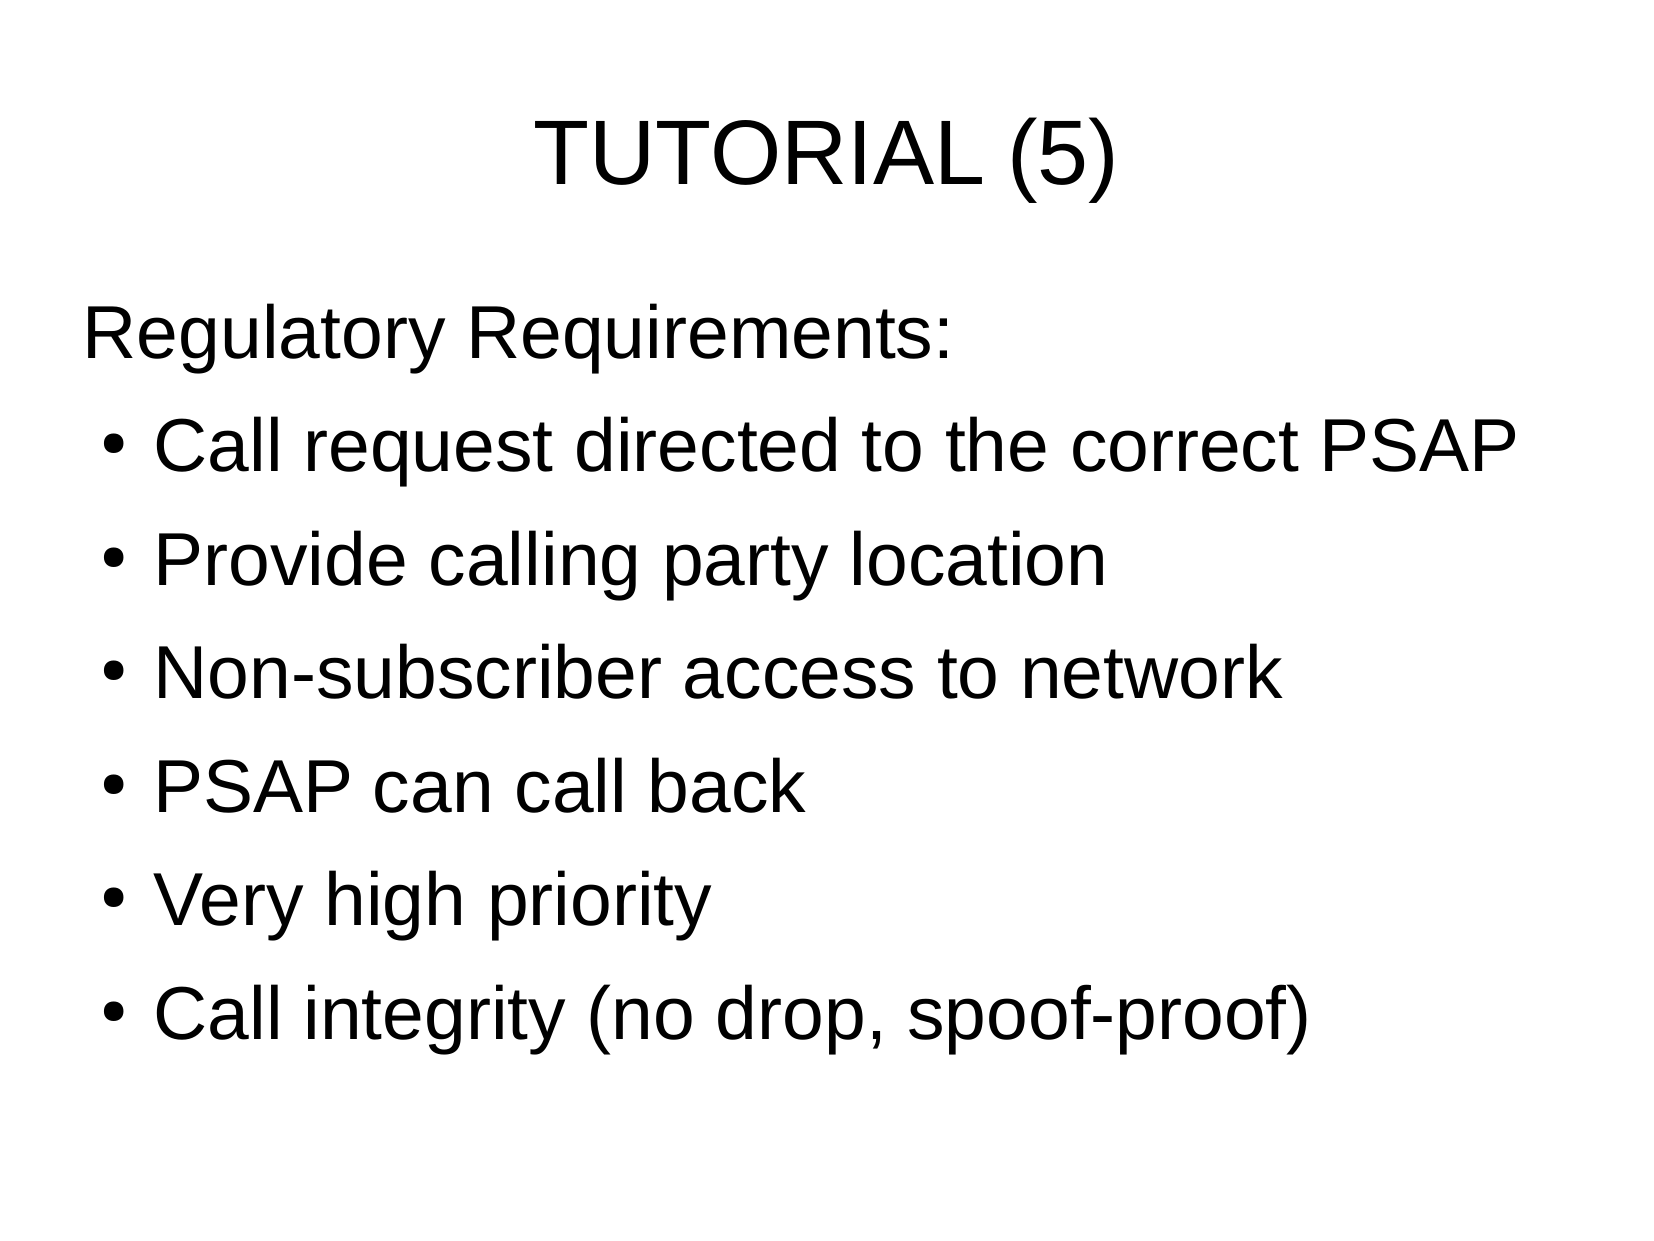

# TUTORIAL (5)
Regulatory Requirements:
Call request directed to the correct PSAP
Provide calling party location
Non-subscriber access to network
PSAP can call back
Very high priority
Call integrity (no drop, spoof-proof)